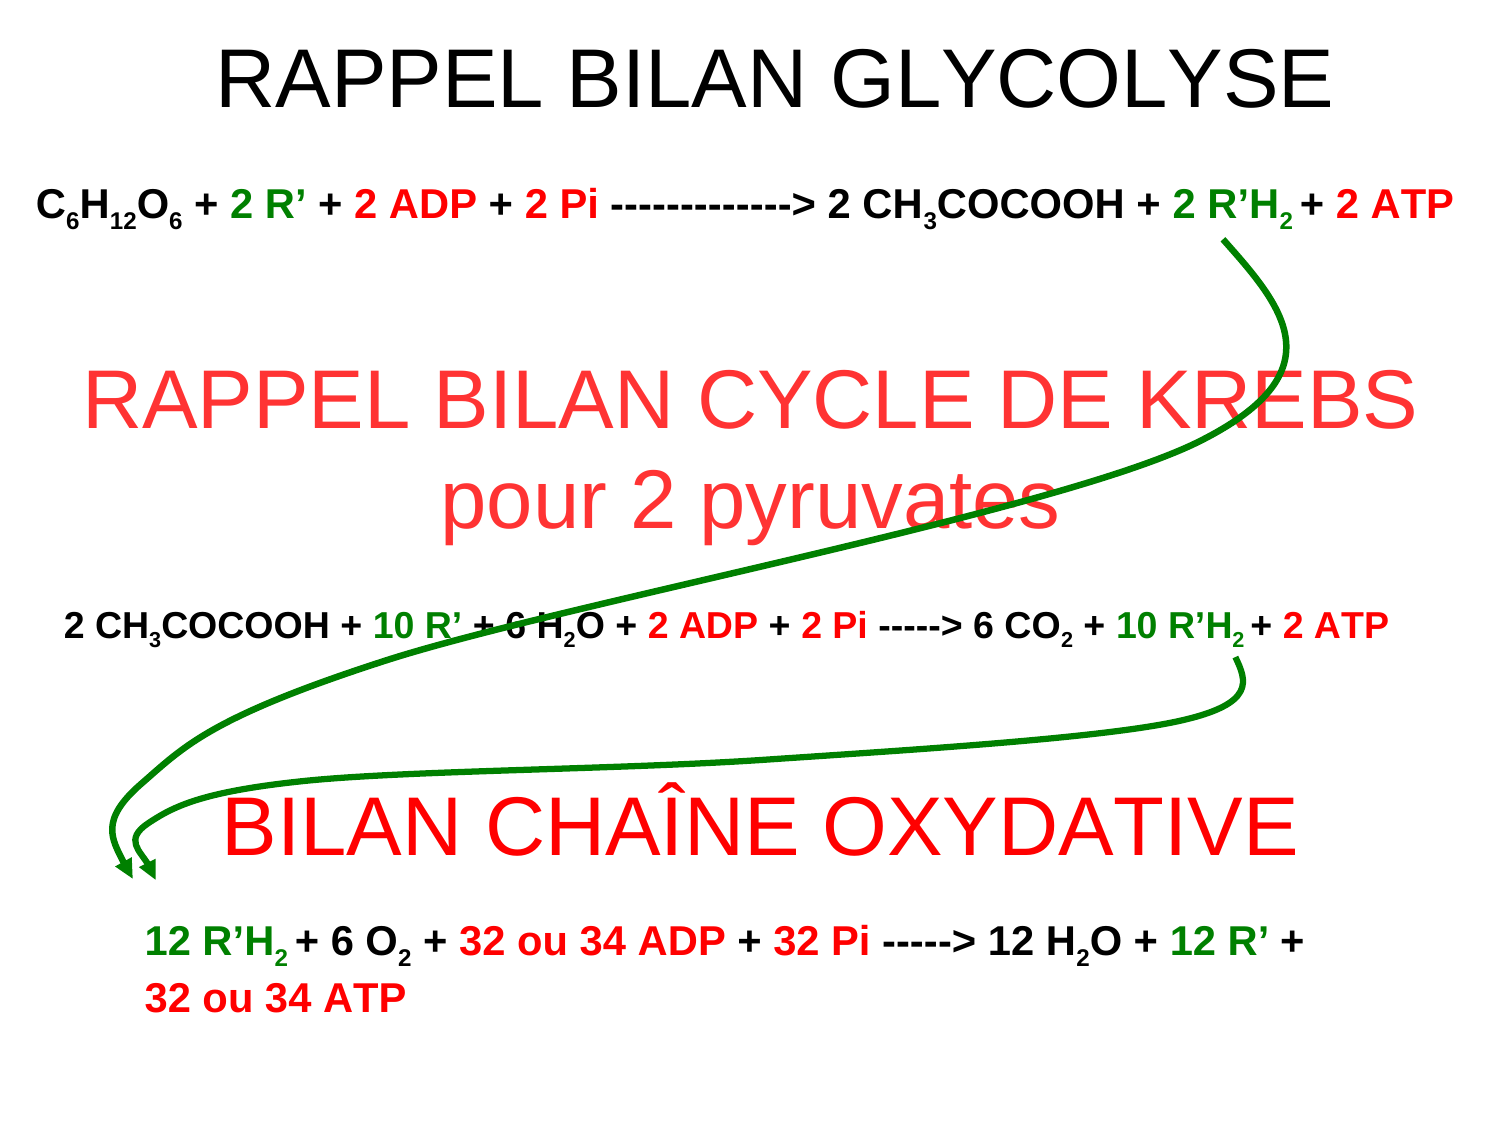

RAPPEL BILAN GLYCOLYSE
C6H12O6 + 2 R’ + 2 ADP + 2 Pi -------------> 2 CH3COCOOH + 2 R’H2 + 2 ATP
RAPPEL BILAN CYCLE DE KREBS
pour 2 pyruvates
2 CH3COCOOH + 10 R’ + 6 H2O + 2 ADP + 2 Pi -----> 6 CO2 + 10 R’H2 + 2 ATP
BILAN CHAÎNE OXYDATIVE
12 R’H2 + 6 O2 + 32 ou 34 ADP + 32 Pi -----> 12 H2O + 12 R’ + 32 ou 34 ATP